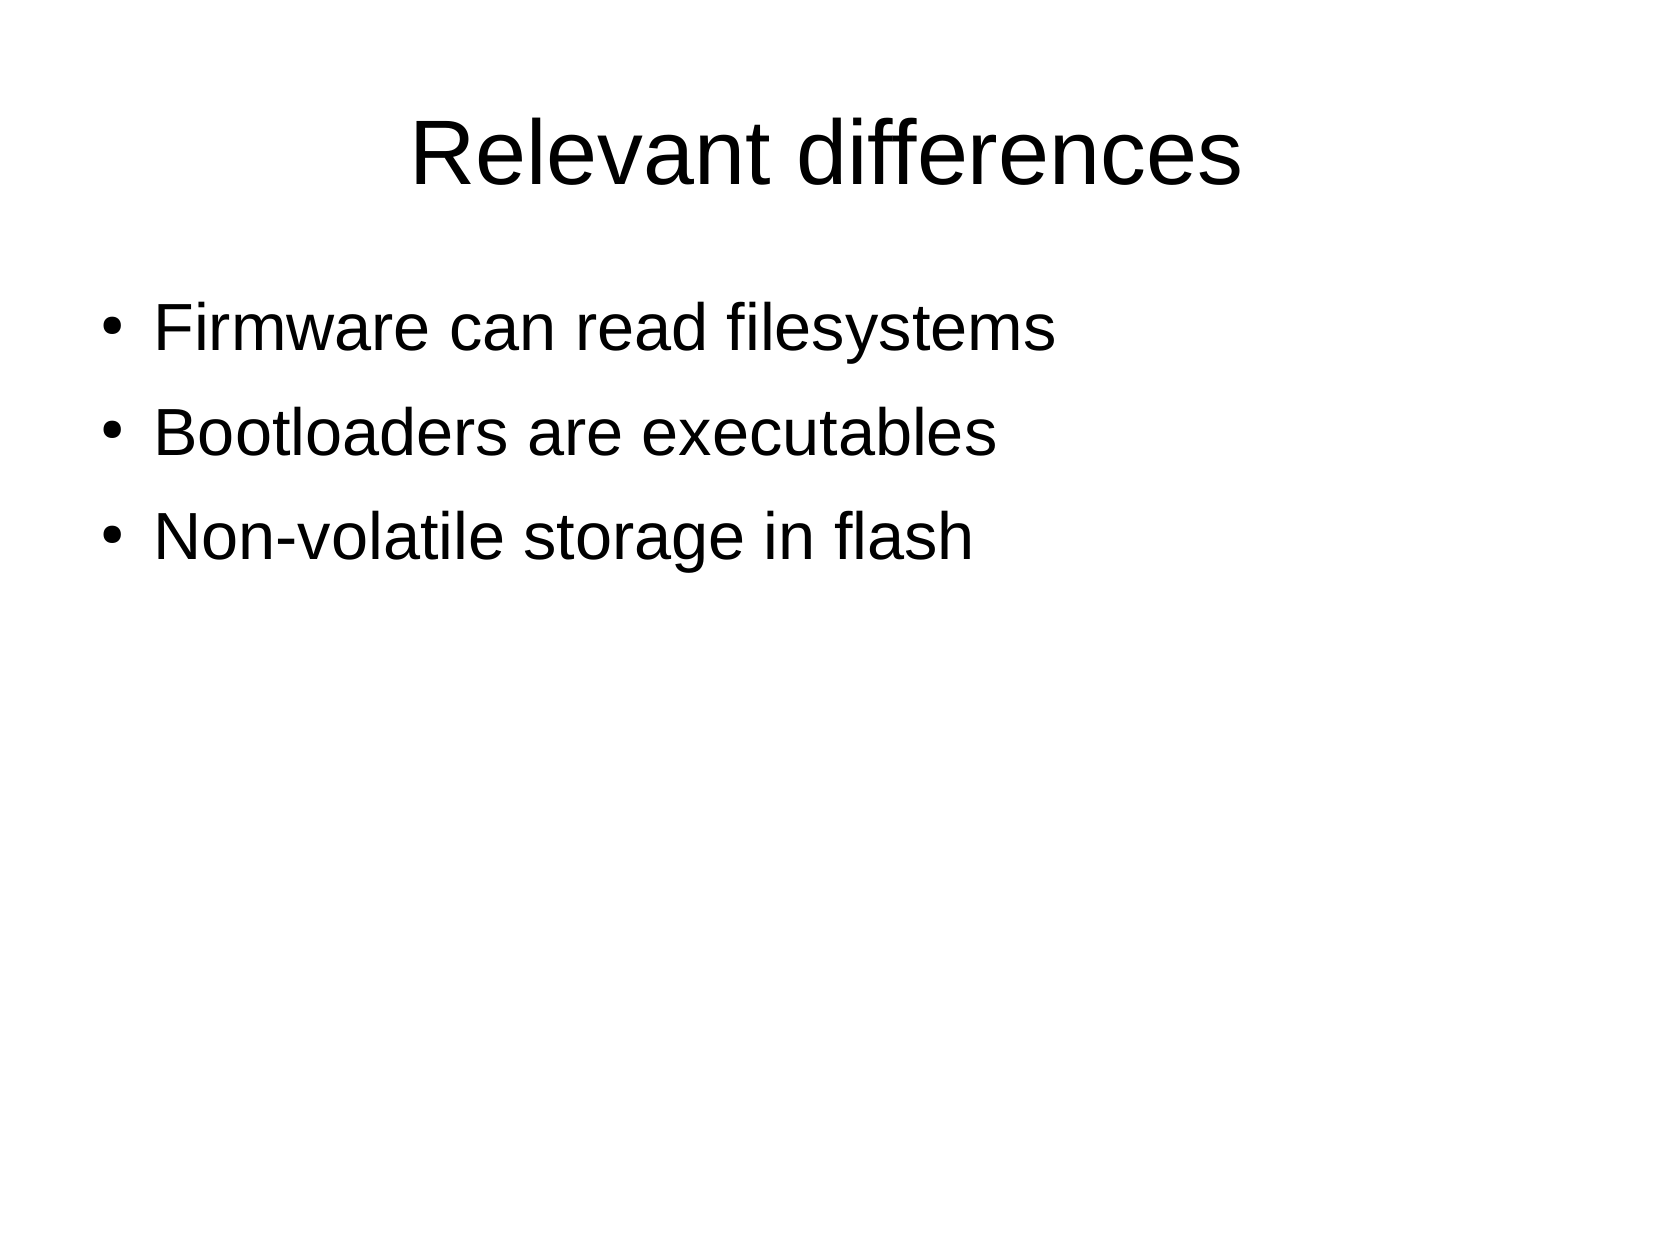

# Relevant differences
Firmware can read filesystems
Bootloaders are executables
Non-volatile storage in flash